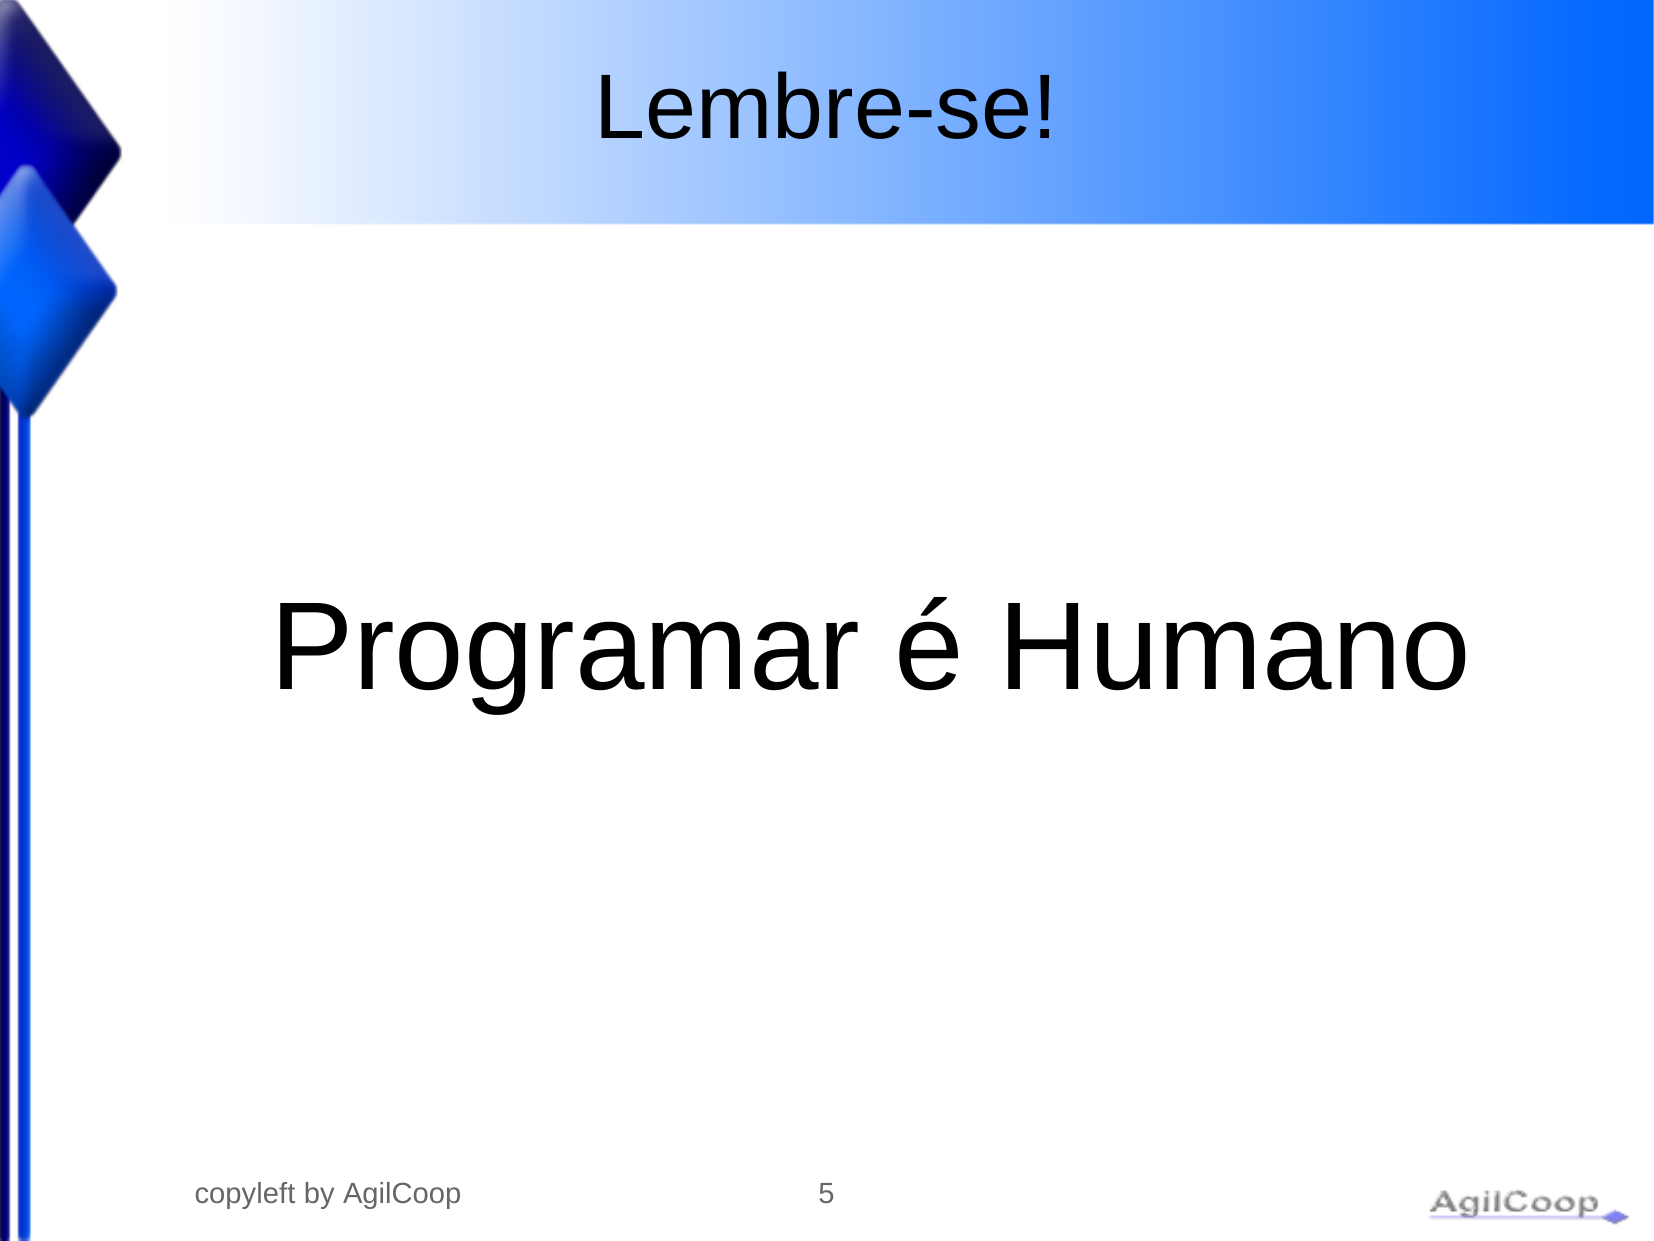

# Lembre-se!
Programar é Humano
copyleft by AgilCoop
5